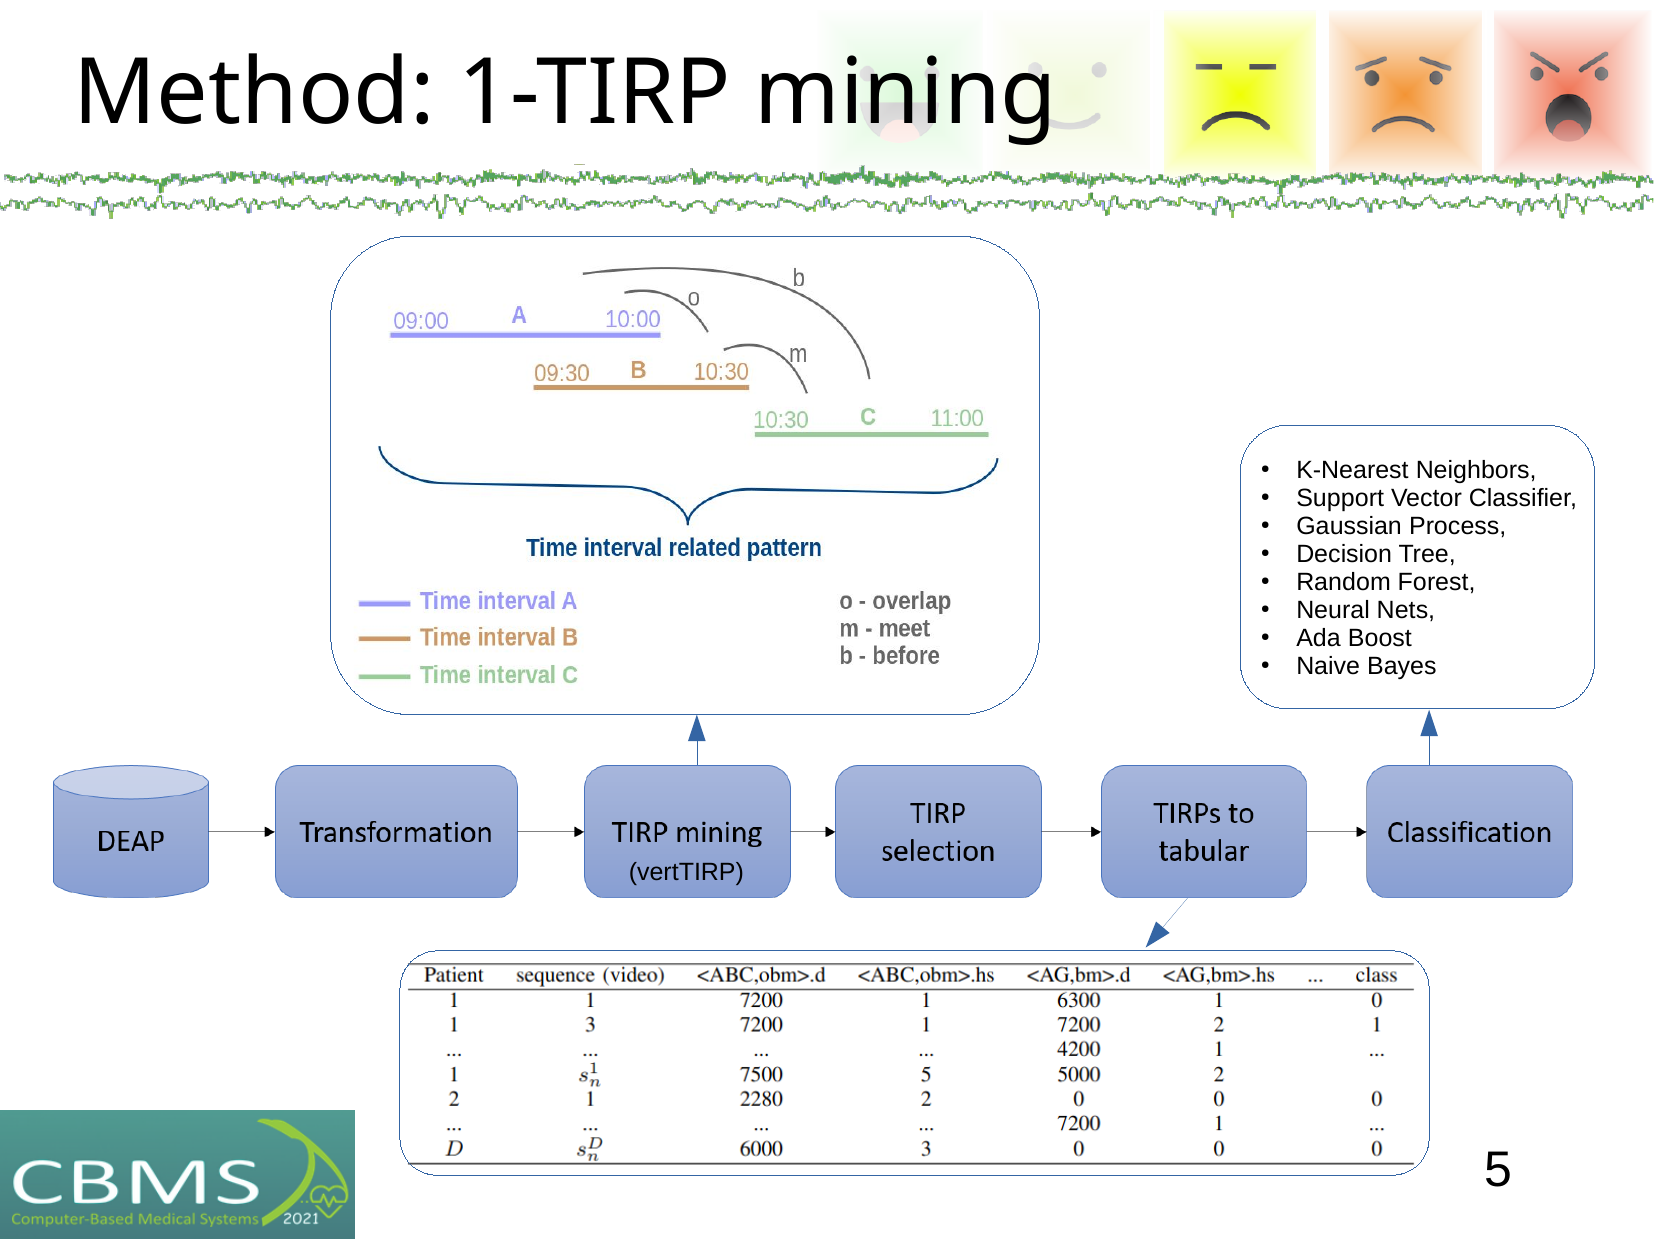

Method: 1-TIRP mining
K-Nearest Neighbors,
Support Vector Classifier,
Gaussian Process,
Decision Tree,
Random Forest,
Neural Nets,
Ada Boost
Naive Bayes
(vertTIRP)